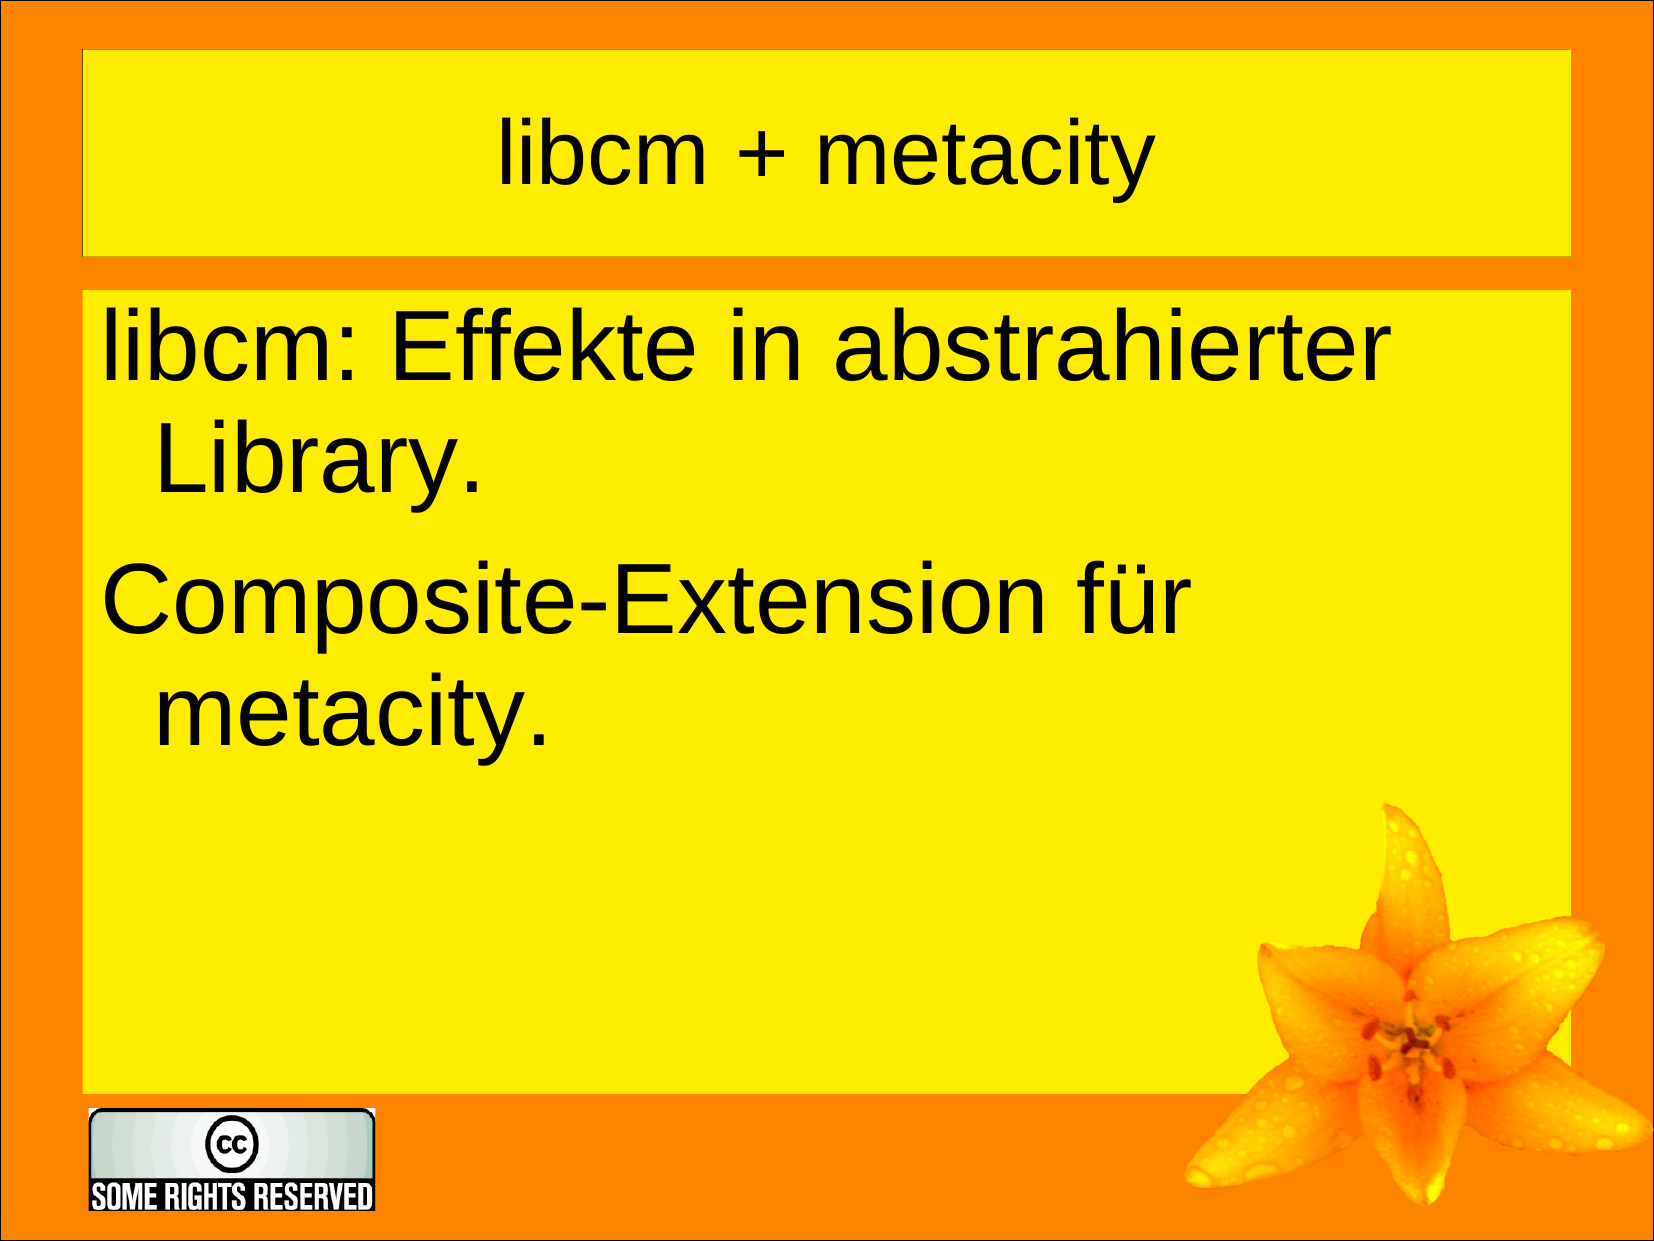

# libcm + metacity
libcm: Effekte in abstrahierter Library.
Composite-Extension für metacity.